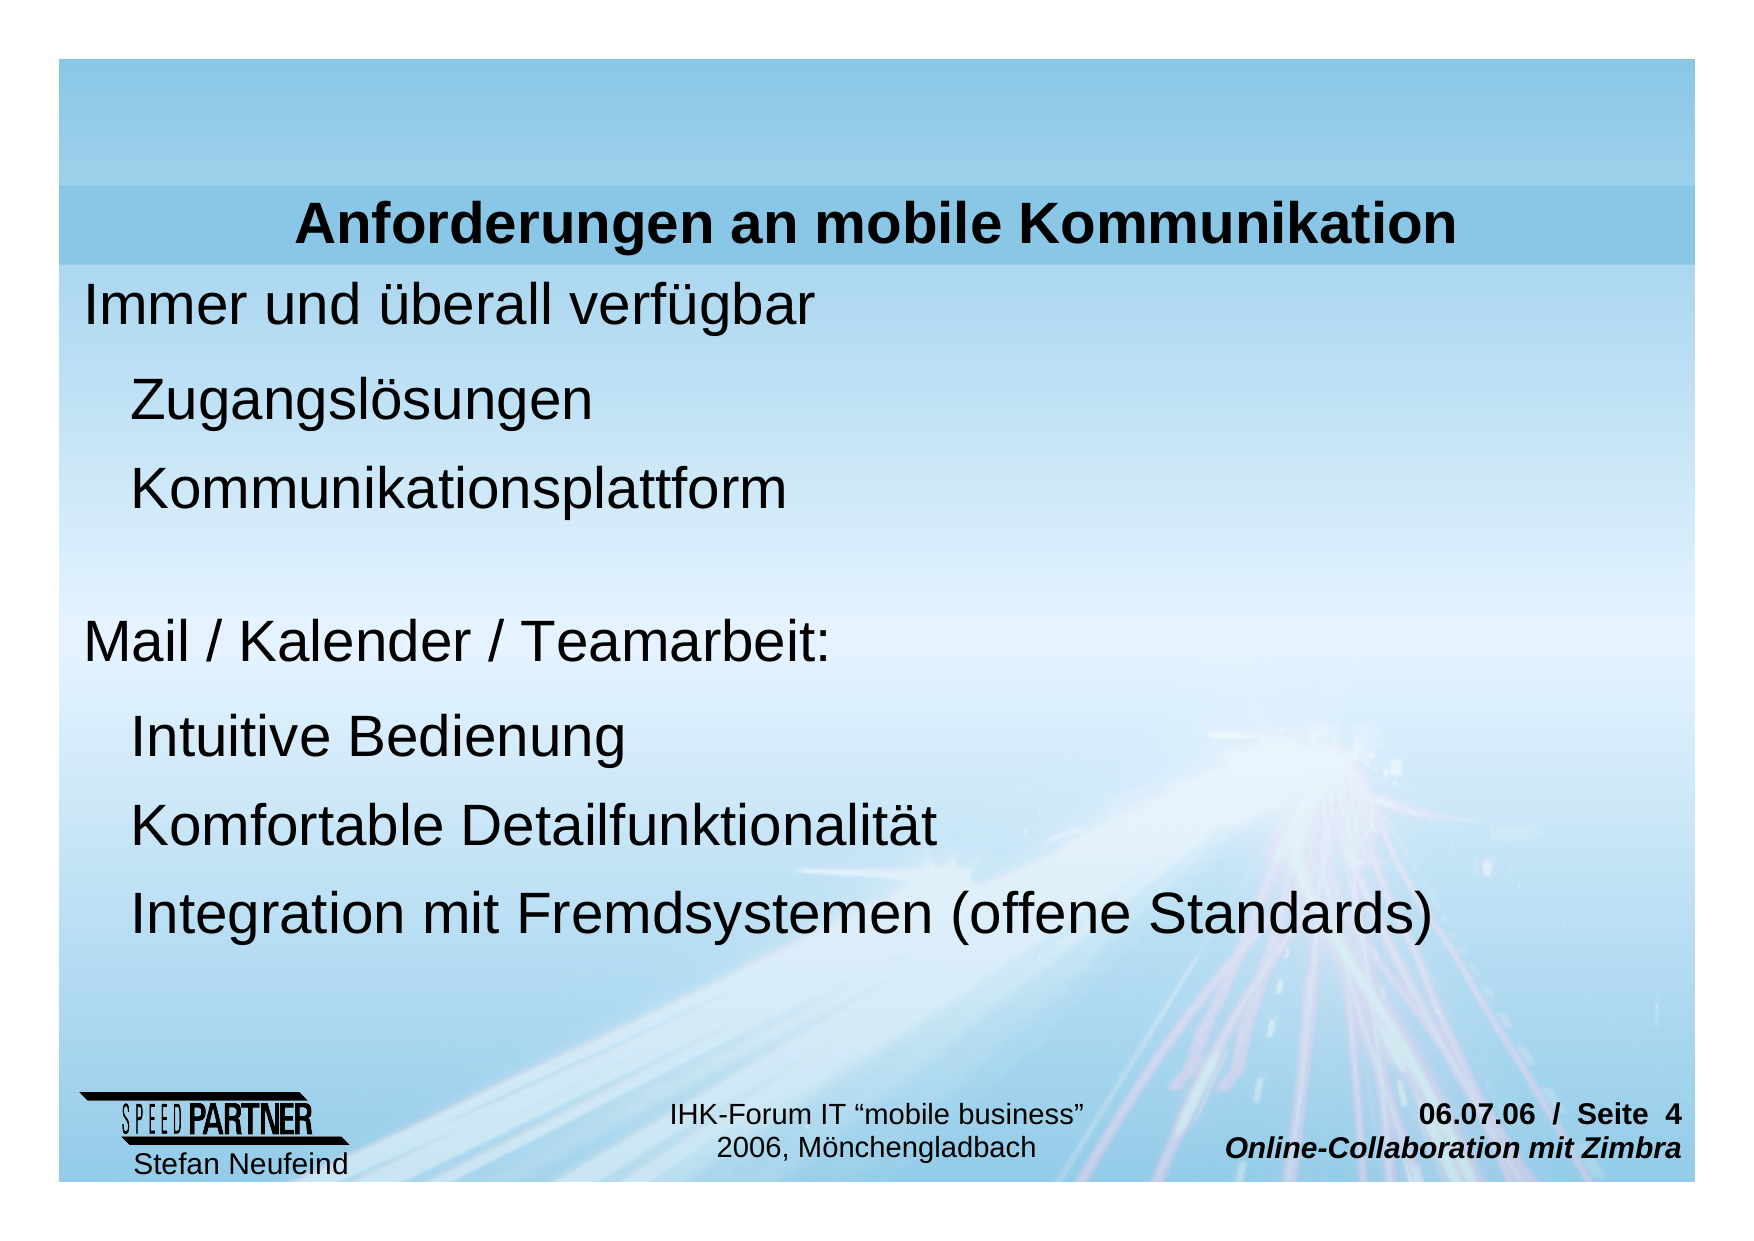

# Anforderungen an mobile Kommunikation
Immer und überall verfügbar
Zugangslösungen
Kommunikationsplattform
Mail / Kalender / Teamarbeit:
Intuitive Bedienung
Komfortable Detailfunktionalität
Integration mit Fremdsystemen (offene Standards)